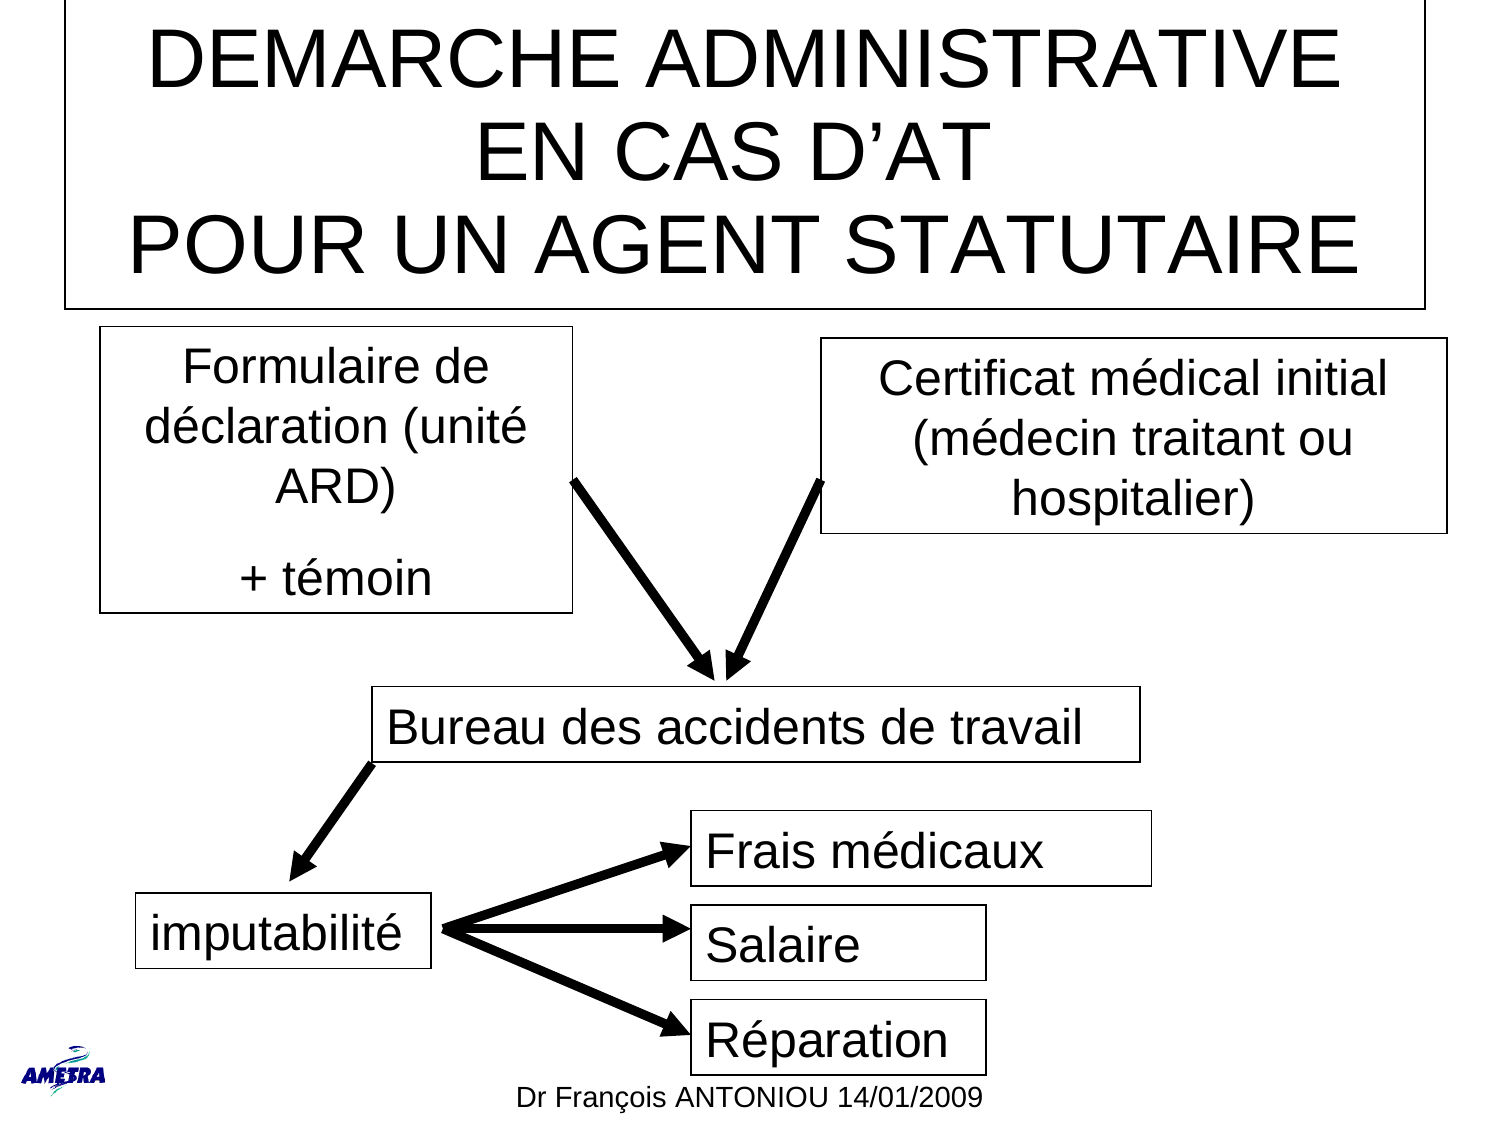

# DEMARCHE ADMINISTRATIVE EN CAS D’AT POUR UN AGENT STATUTAIRE
Formulaire de déclaration (unité ARD)
+ témoin
Certificat médical initial (médecin traitant ou hospitalier)
Bureau des accidents de travail
Frais médicaux
imputabilité
Salaire
Réparation
Dr François ANTONIOU 14/01/2009